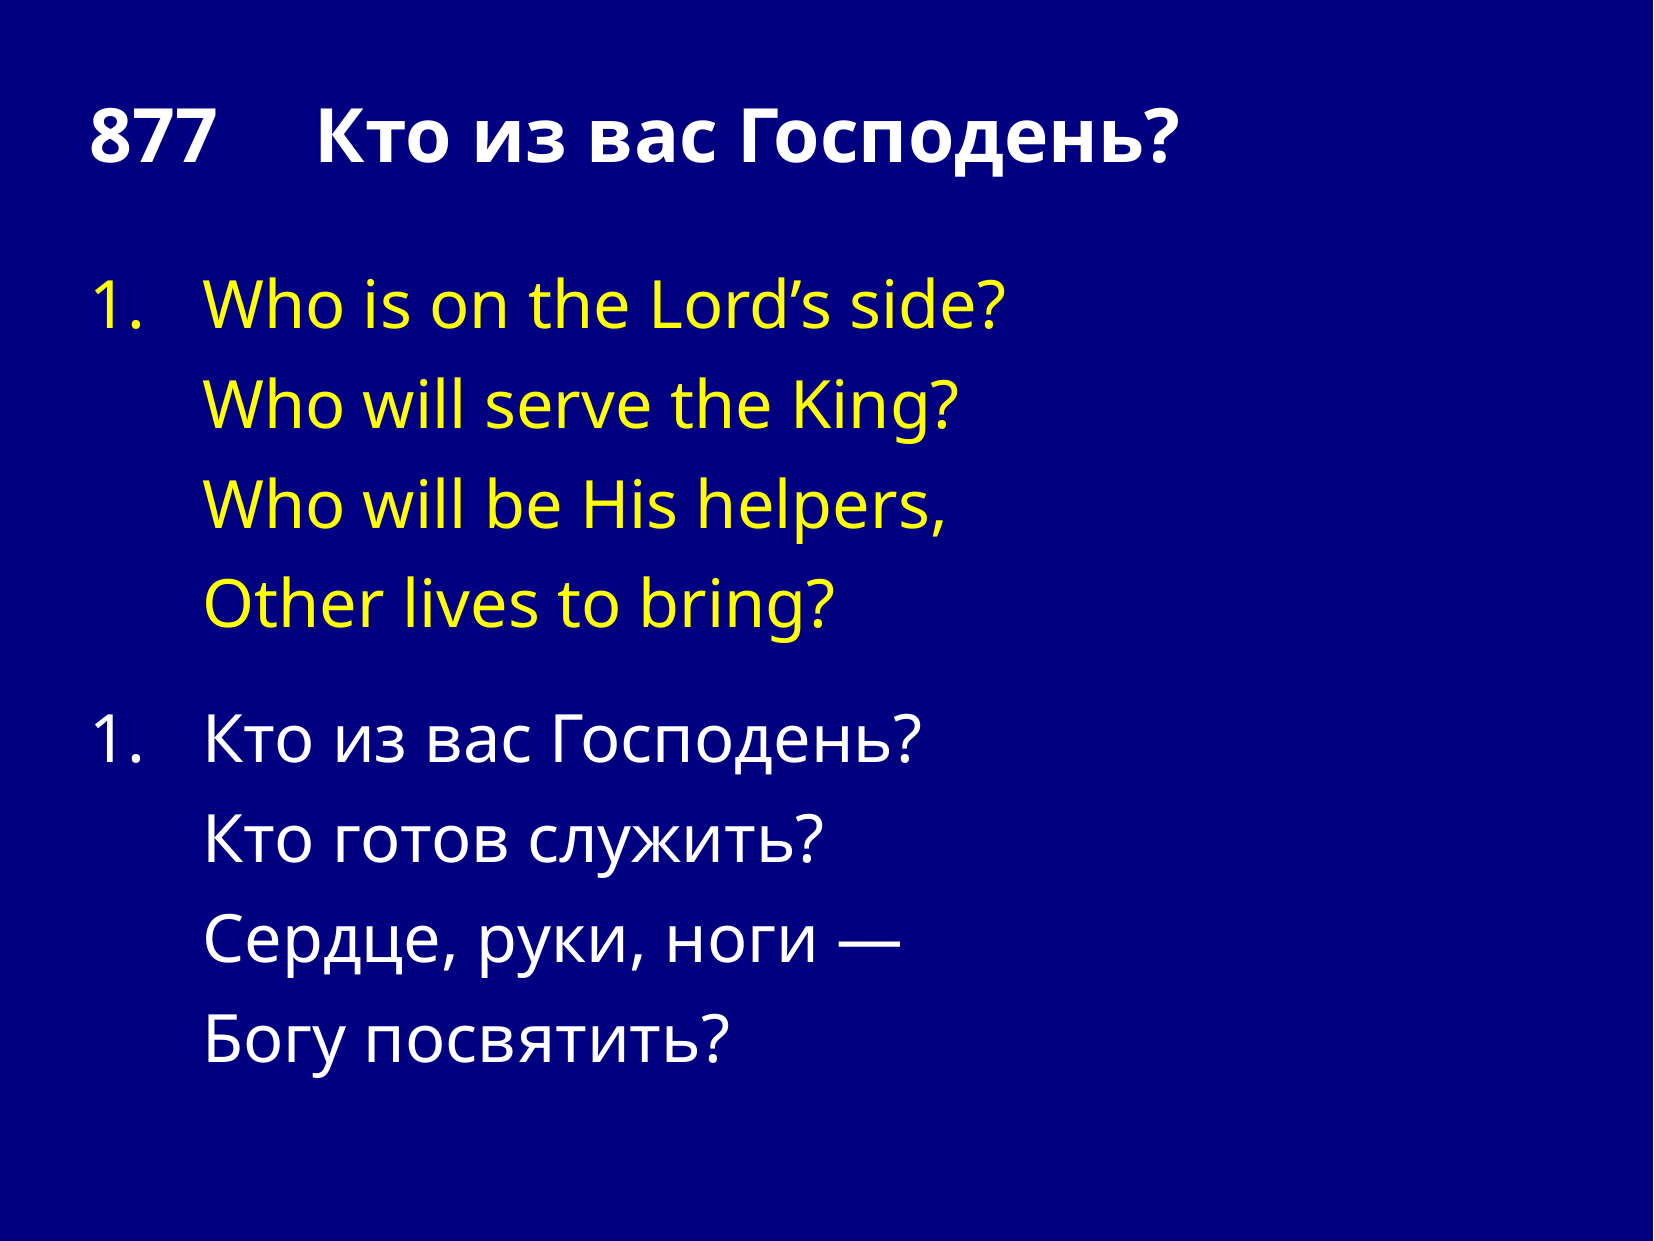

877	Кто из вас Господень?
1.	Who is on the Lord’s side?
	Who will serve the King?
	Who will be His helpers,
	Other lives to bring?
1.	Кто из вас Господень?
	Кто готов служить?
	Сердце, руки, ноги ―
	Богу посвятить?